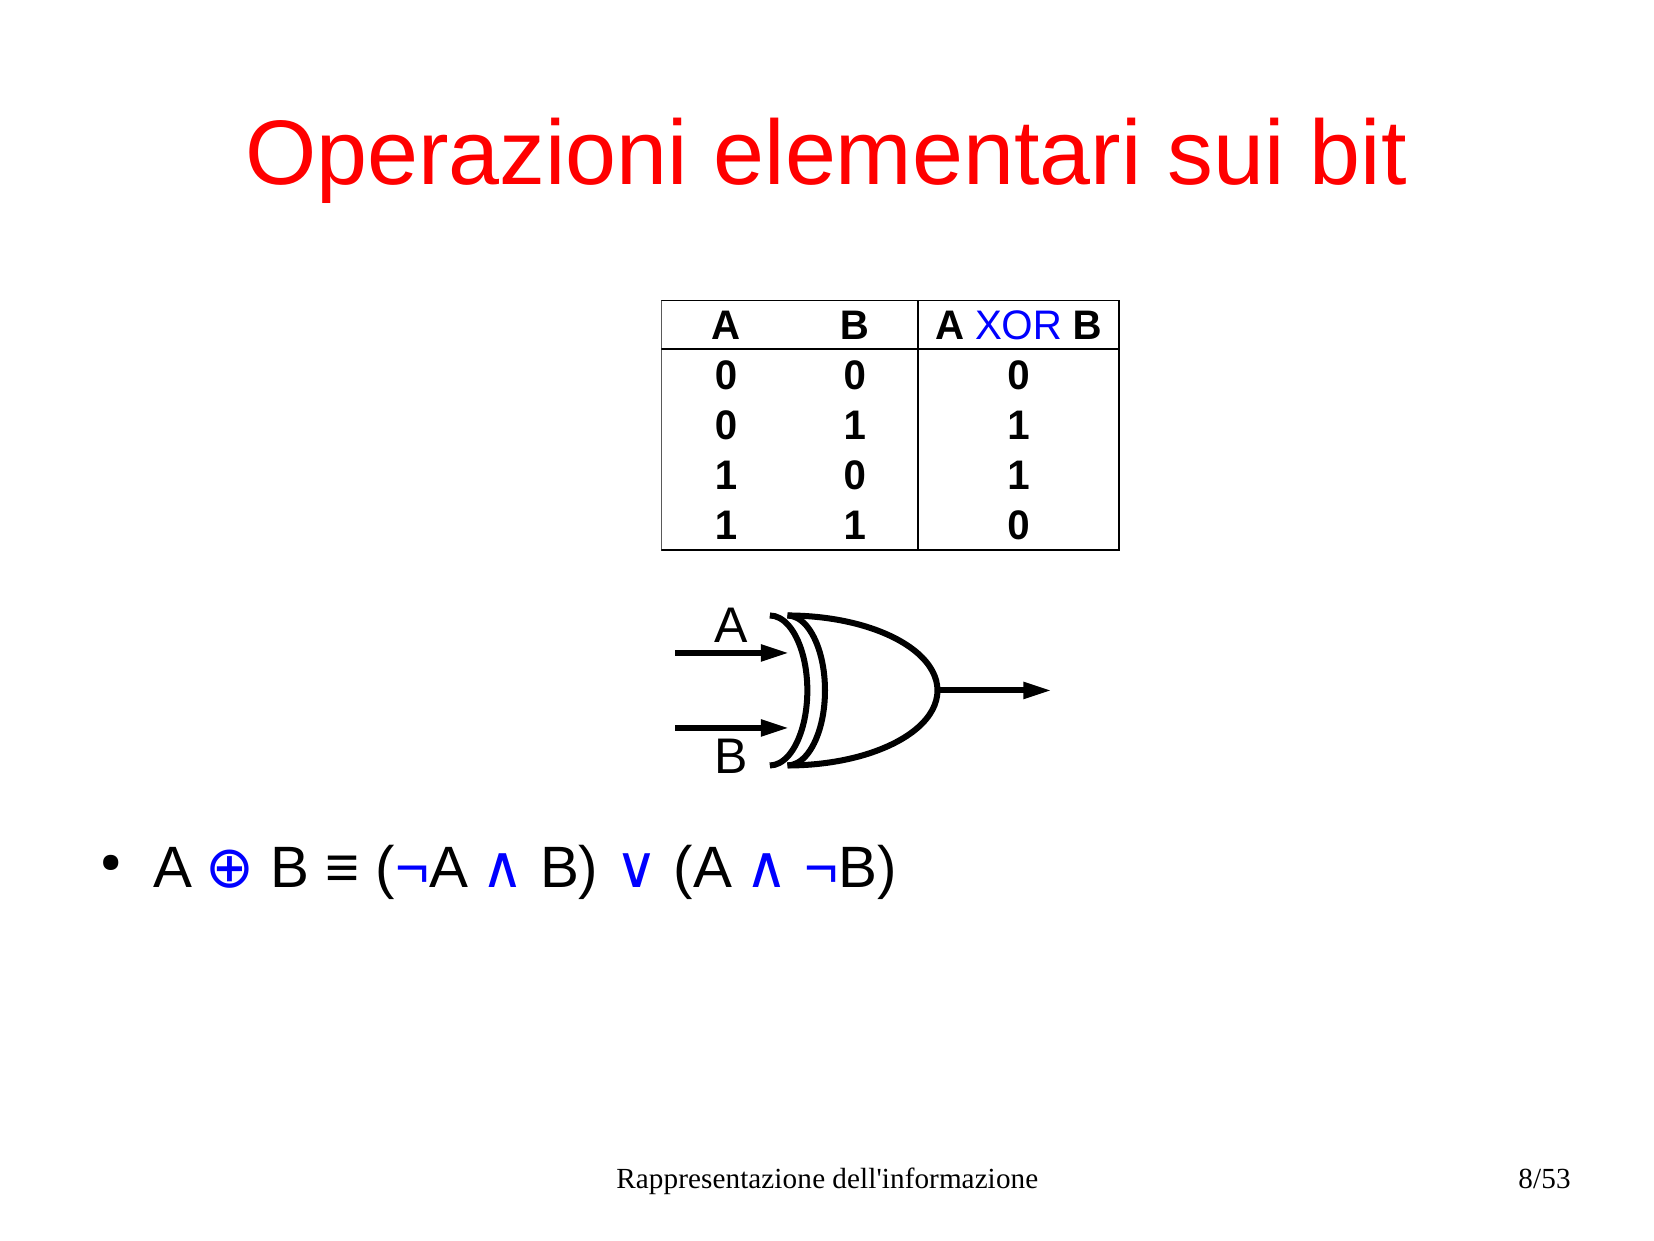

# Operazioni elementari sui bit
A
B
A ⊕ B ≡ (¬A ∧ B) ∨ (A ∧ ¬B)
Rappresentazione dell'informazione
8